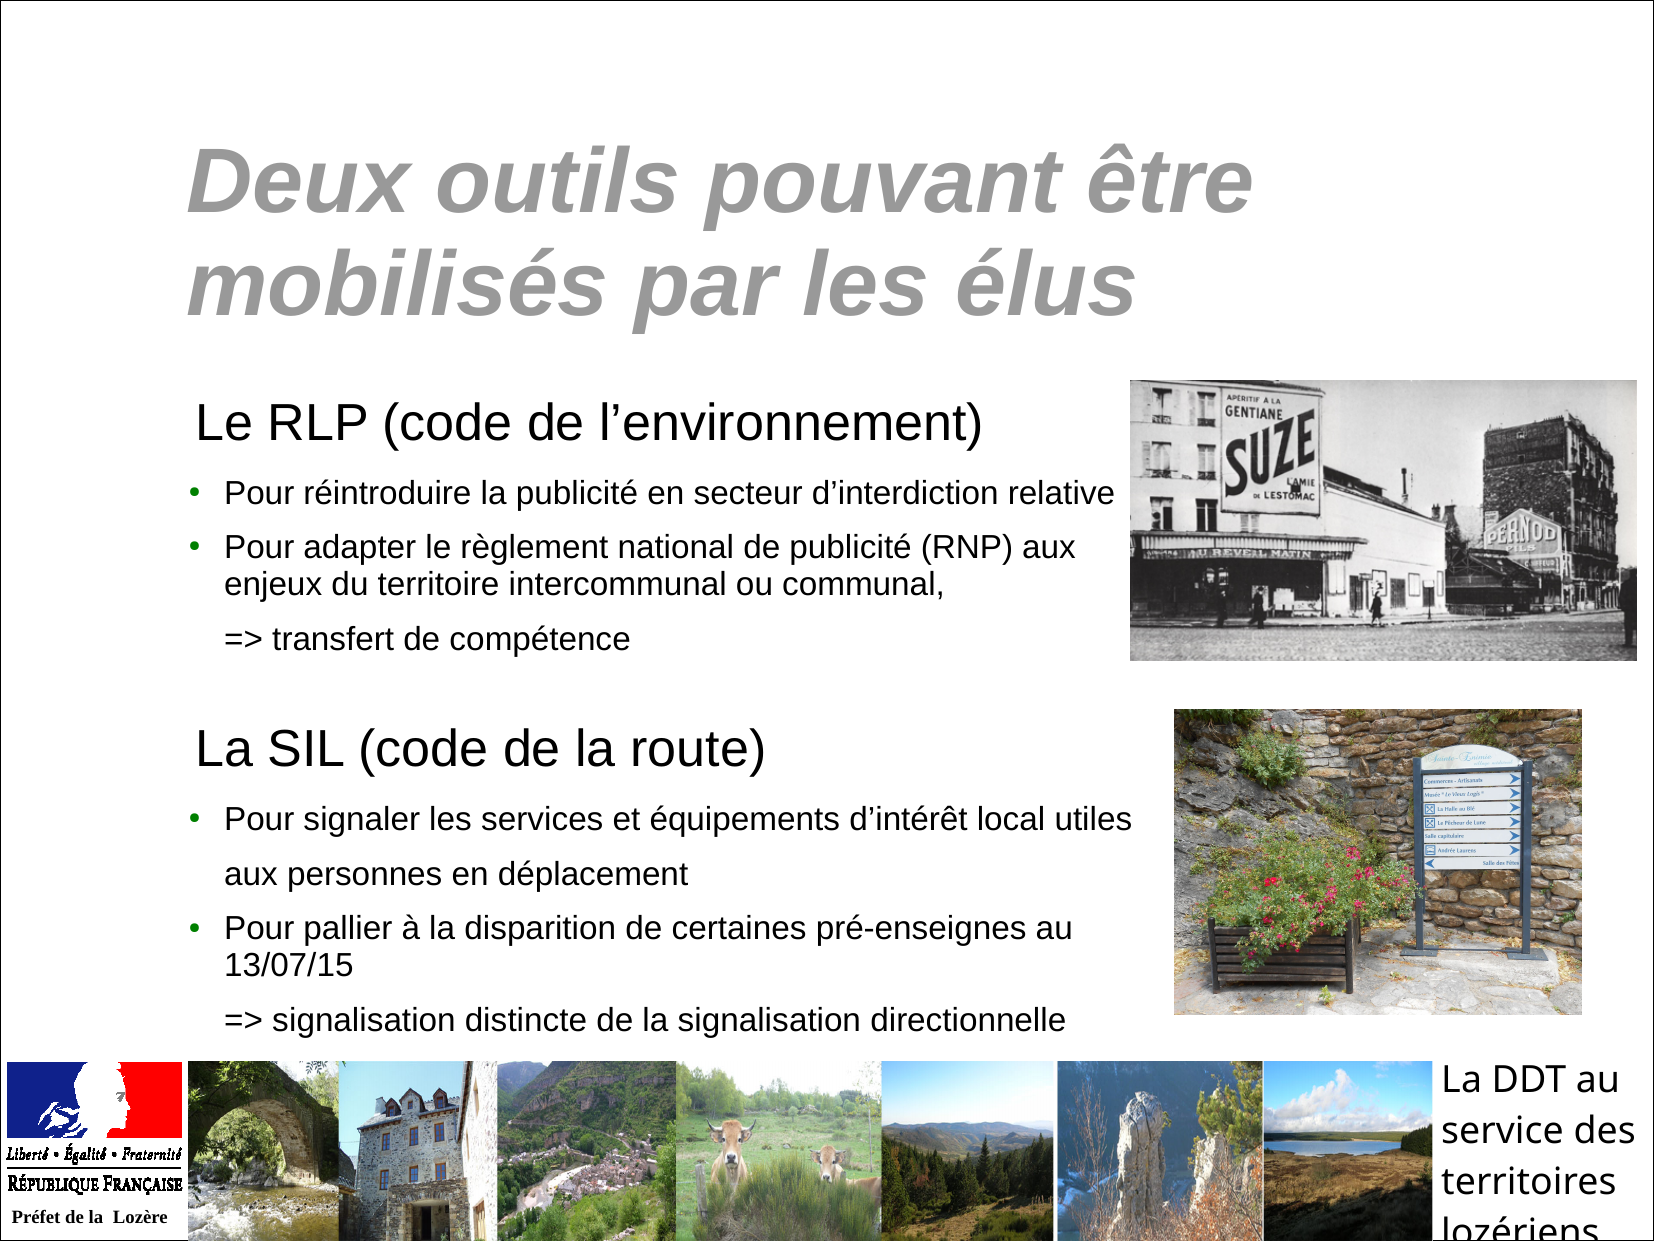

Deux outils pouvant être mobilisés par les élus
# Le RLP (code de l’environnement)
Pour réintroduire la publicité en secteur d’interdiction relative
Pour adapter le règlement national de publicité (RNP) aux enjeux du territoire intercommunal ou communal,
=> transfert de compétence
La SIL (code de la route)
Pour signaler les services et équipements d’intérêt local utiles
aux personnes en déplacement
Pour pallier à la disparition de certaines pré-enseignes au 13/07/15
=> signalisation distincte de la signalisation directionnelle
16
Pour modifier ces 2 lignes de texte - Se positionner sur la 2ème page du diaporama.
ET dans le menu "Affichage" , choisir ” En-tête et pied de page ”.